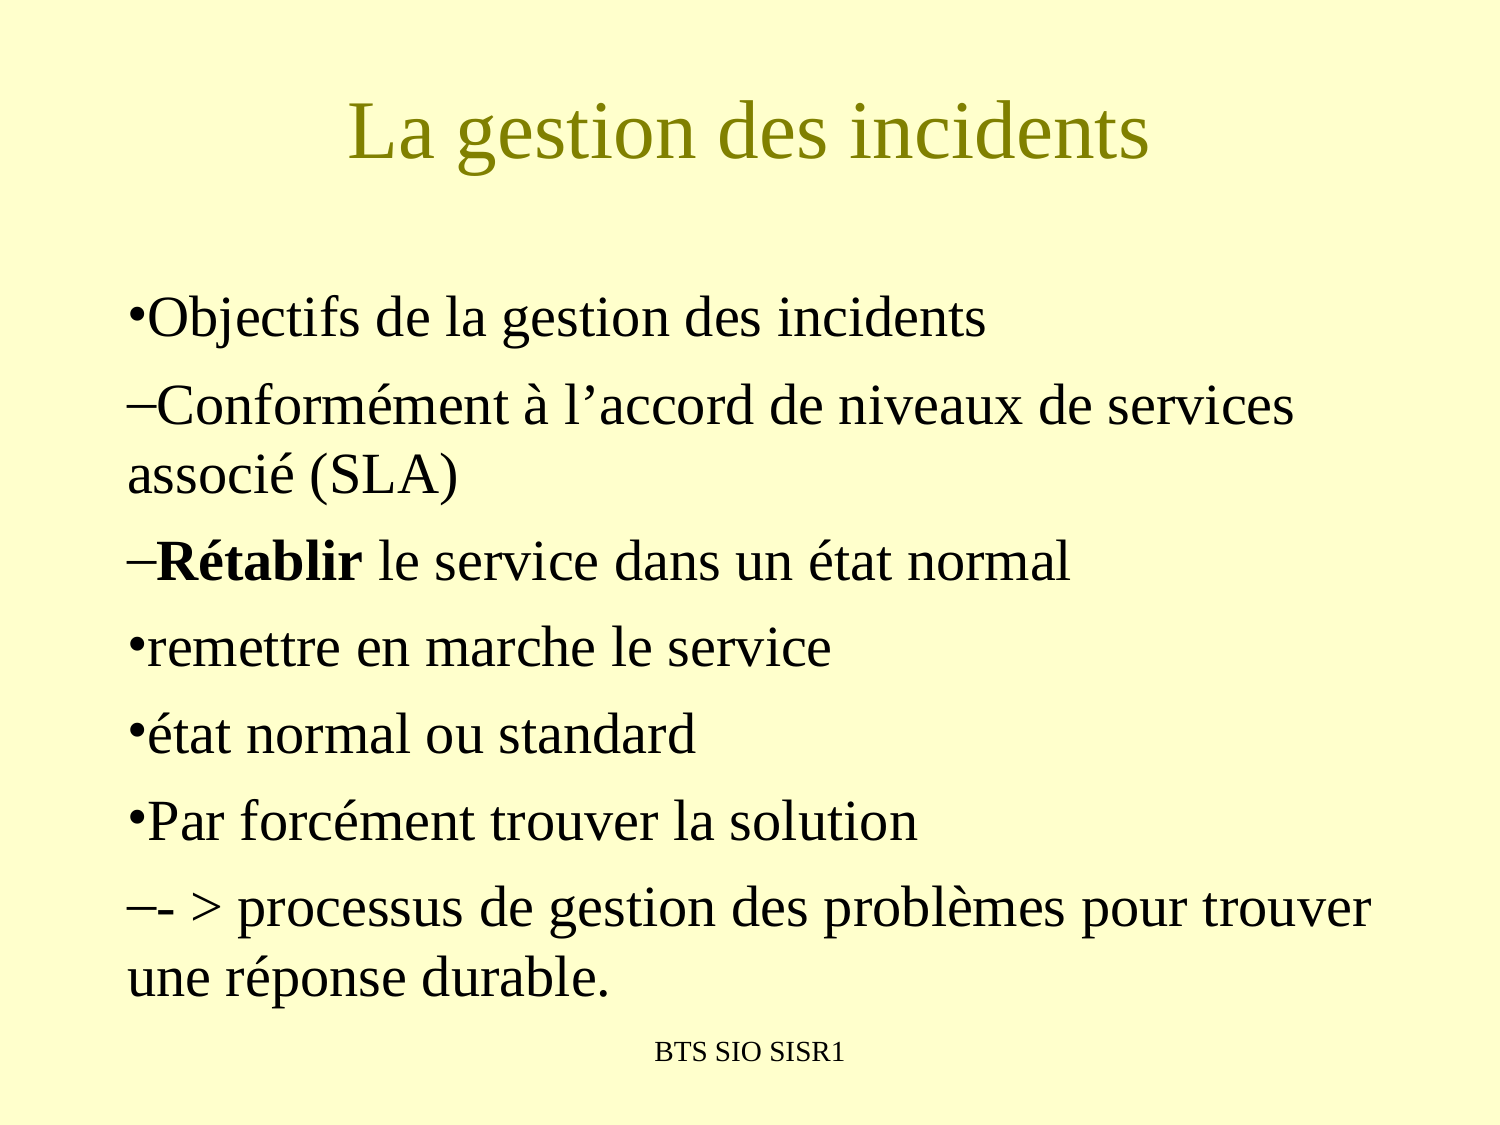

# Objectifs de la gestion des incidents
Conformément à l’accord de niveaux de services associé (SLA)
Rétablir le service dans un état normal
remettre en marche le service
état normal ou standard
Par forcément trouver la solution
- > processus de gestion des problèmes pour trouver une réponse durable.
BTS SIO SISR1